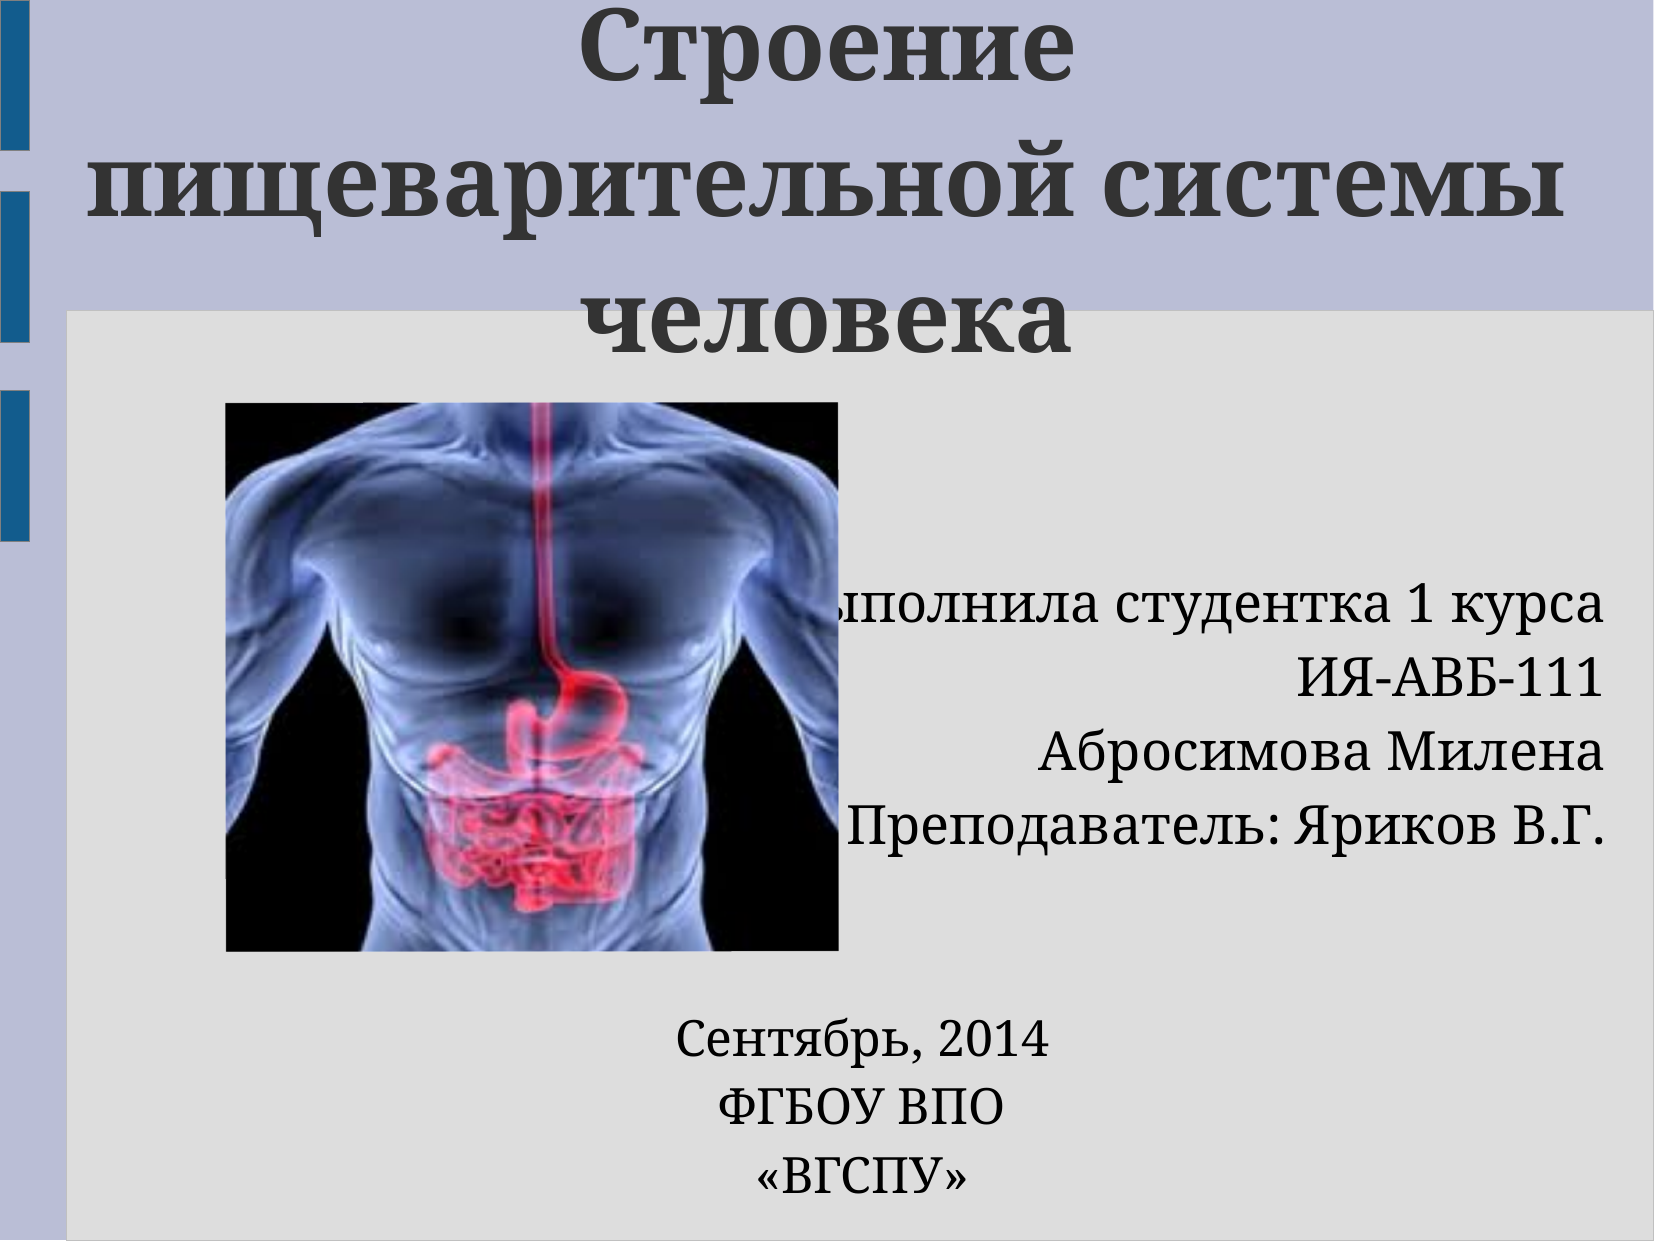

# Строение пищеварительной системы человека
Выполнила студентка 1 курса
ИЯ-АВБ-111
Абросимова Милена
Преподаватель: Яриков В.Г.
Сентябрь, 2014
ФГБОУ ВПО
«ВГСПУ»